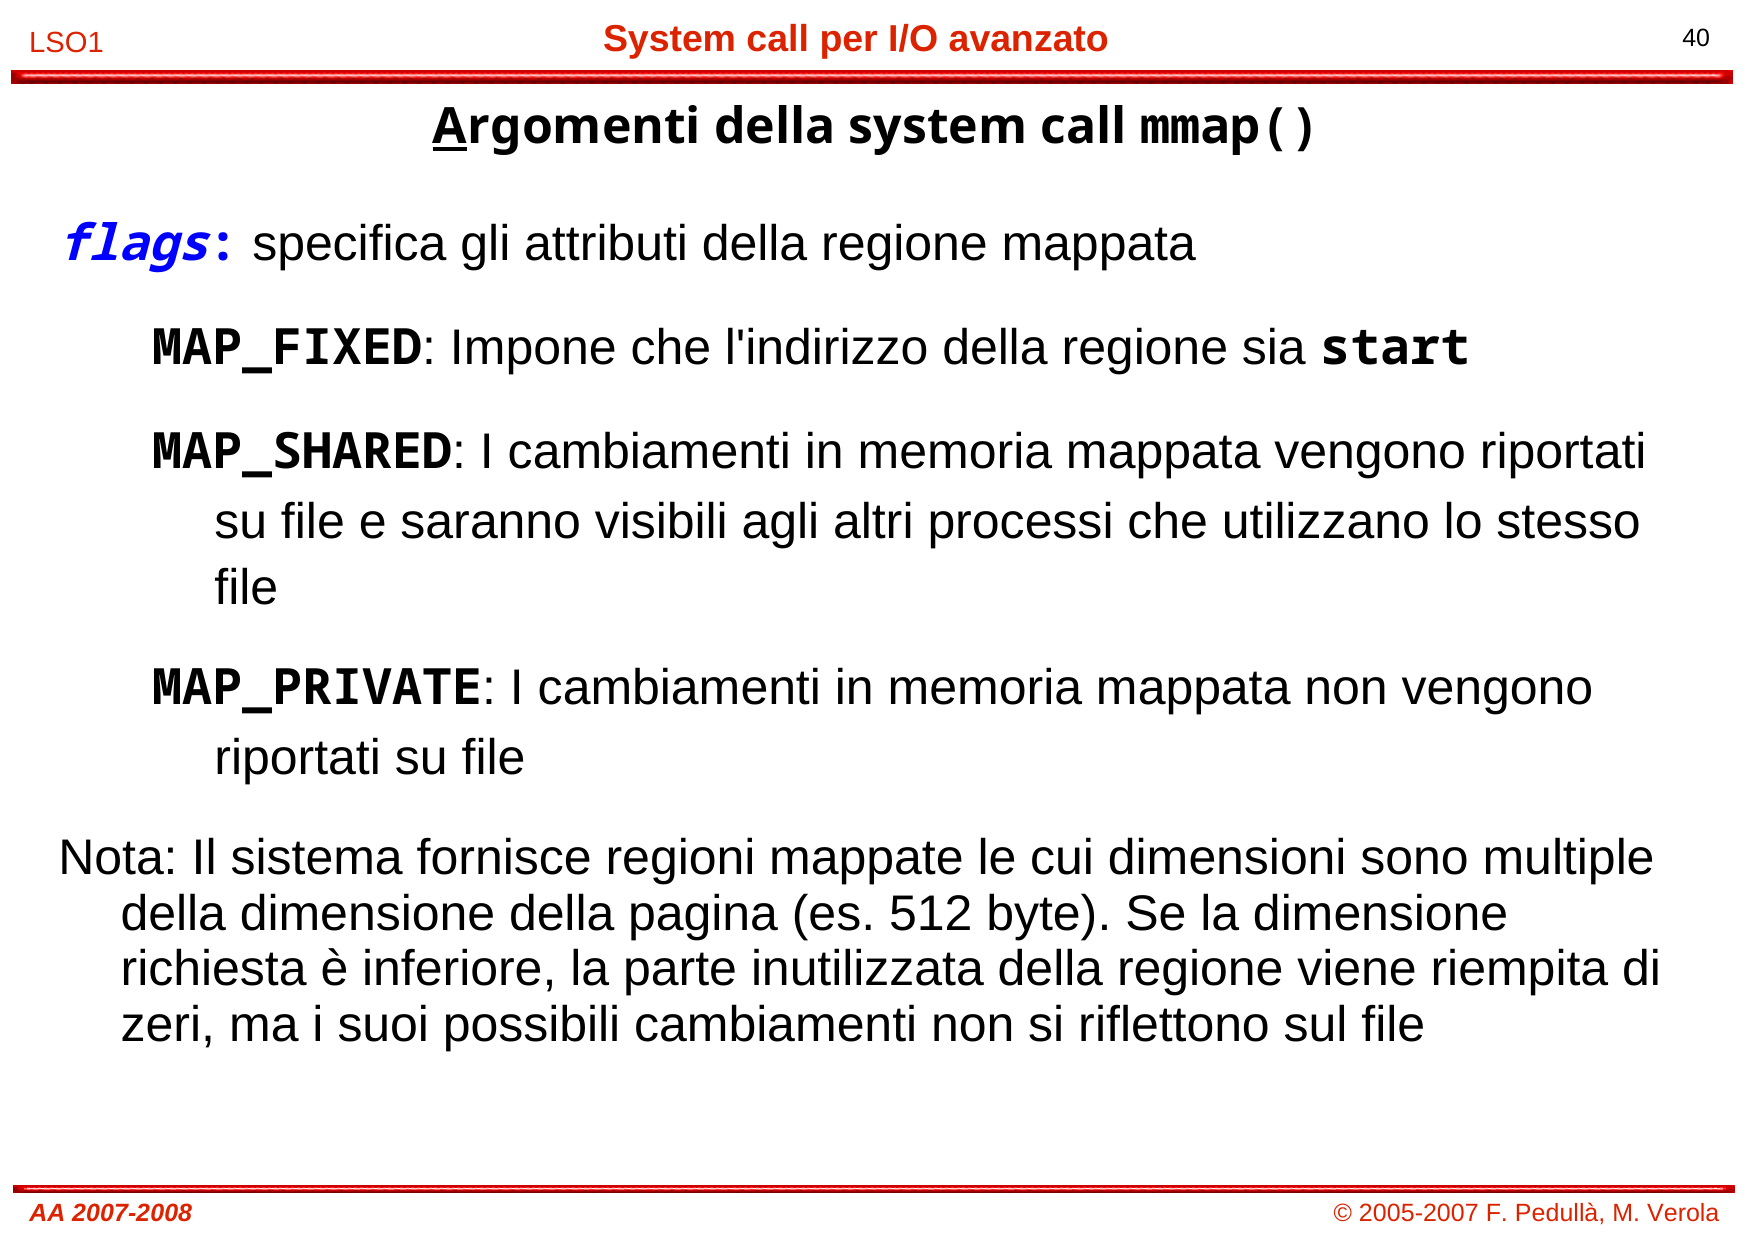

# Argomenti della system call mmap()
flags: specifica gli attributi della regione mappata
MAP_FIXED: Impone che l'indirizzo della regione sia start
MAP_SHARED: I cambiamenti in memoria mappata vengono riportati su file e saranno visibili agli altri processi che utilizzano lo stesso file
MAP_PRIVATE: I cambiamenti in memoria mappata non vengono riportati su file
Nota: Il sistema fornisce regioni mappate le cui dimensioni sono multiple della dimensione della pagina (es. 512 byte). Se la dimensione richiesta è inferiore, la parte inutilizzata della regione viene riempita di zeri, ma i suoi possibili cambiamenti non si riflettono sul file